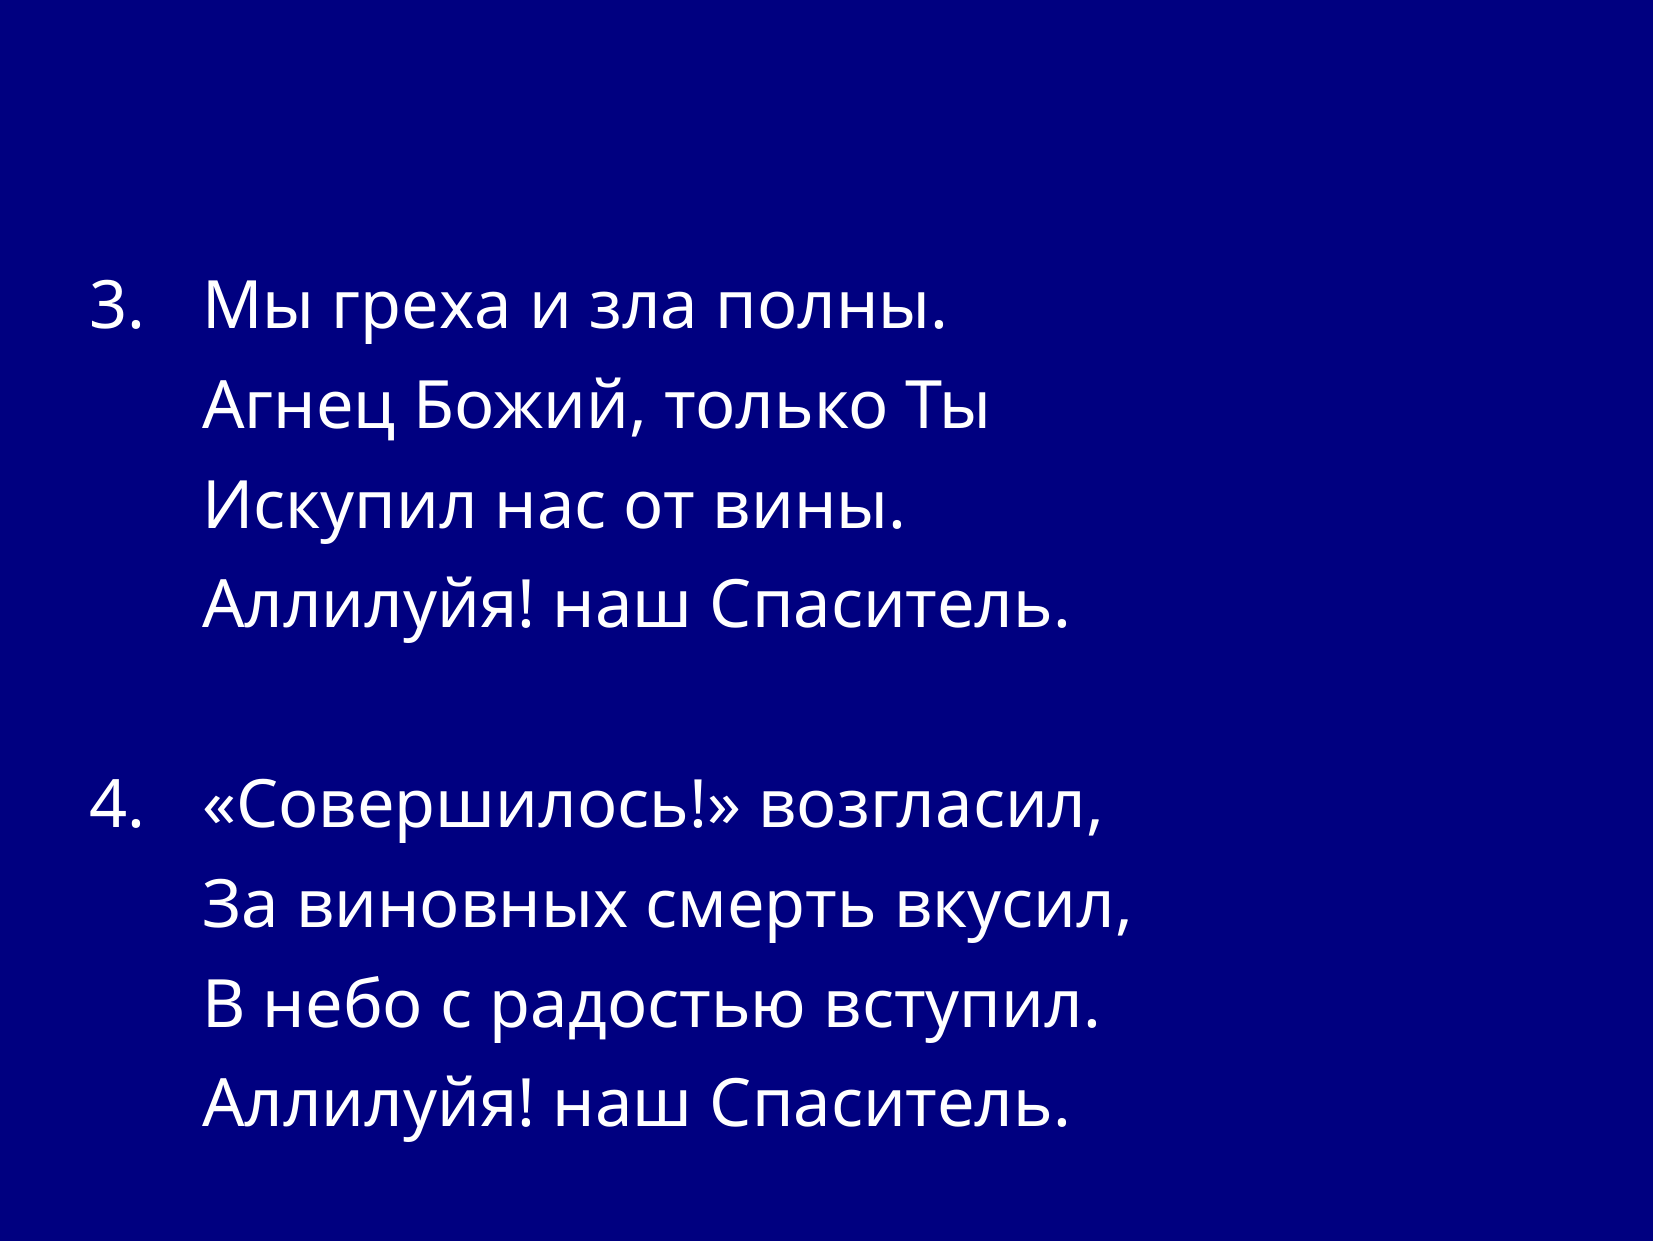

3.	Мы греха и зла полны.
	Агнец Божий, только Ты
	Искупил нас от вины.
	Аллилуйя! наш Спаситель.
4.	«Совершилось!» возгласил,
	За виновных смерть вкусил,
	В небо с радостью вступил.
	Аллилуйя! наш Спаситель.